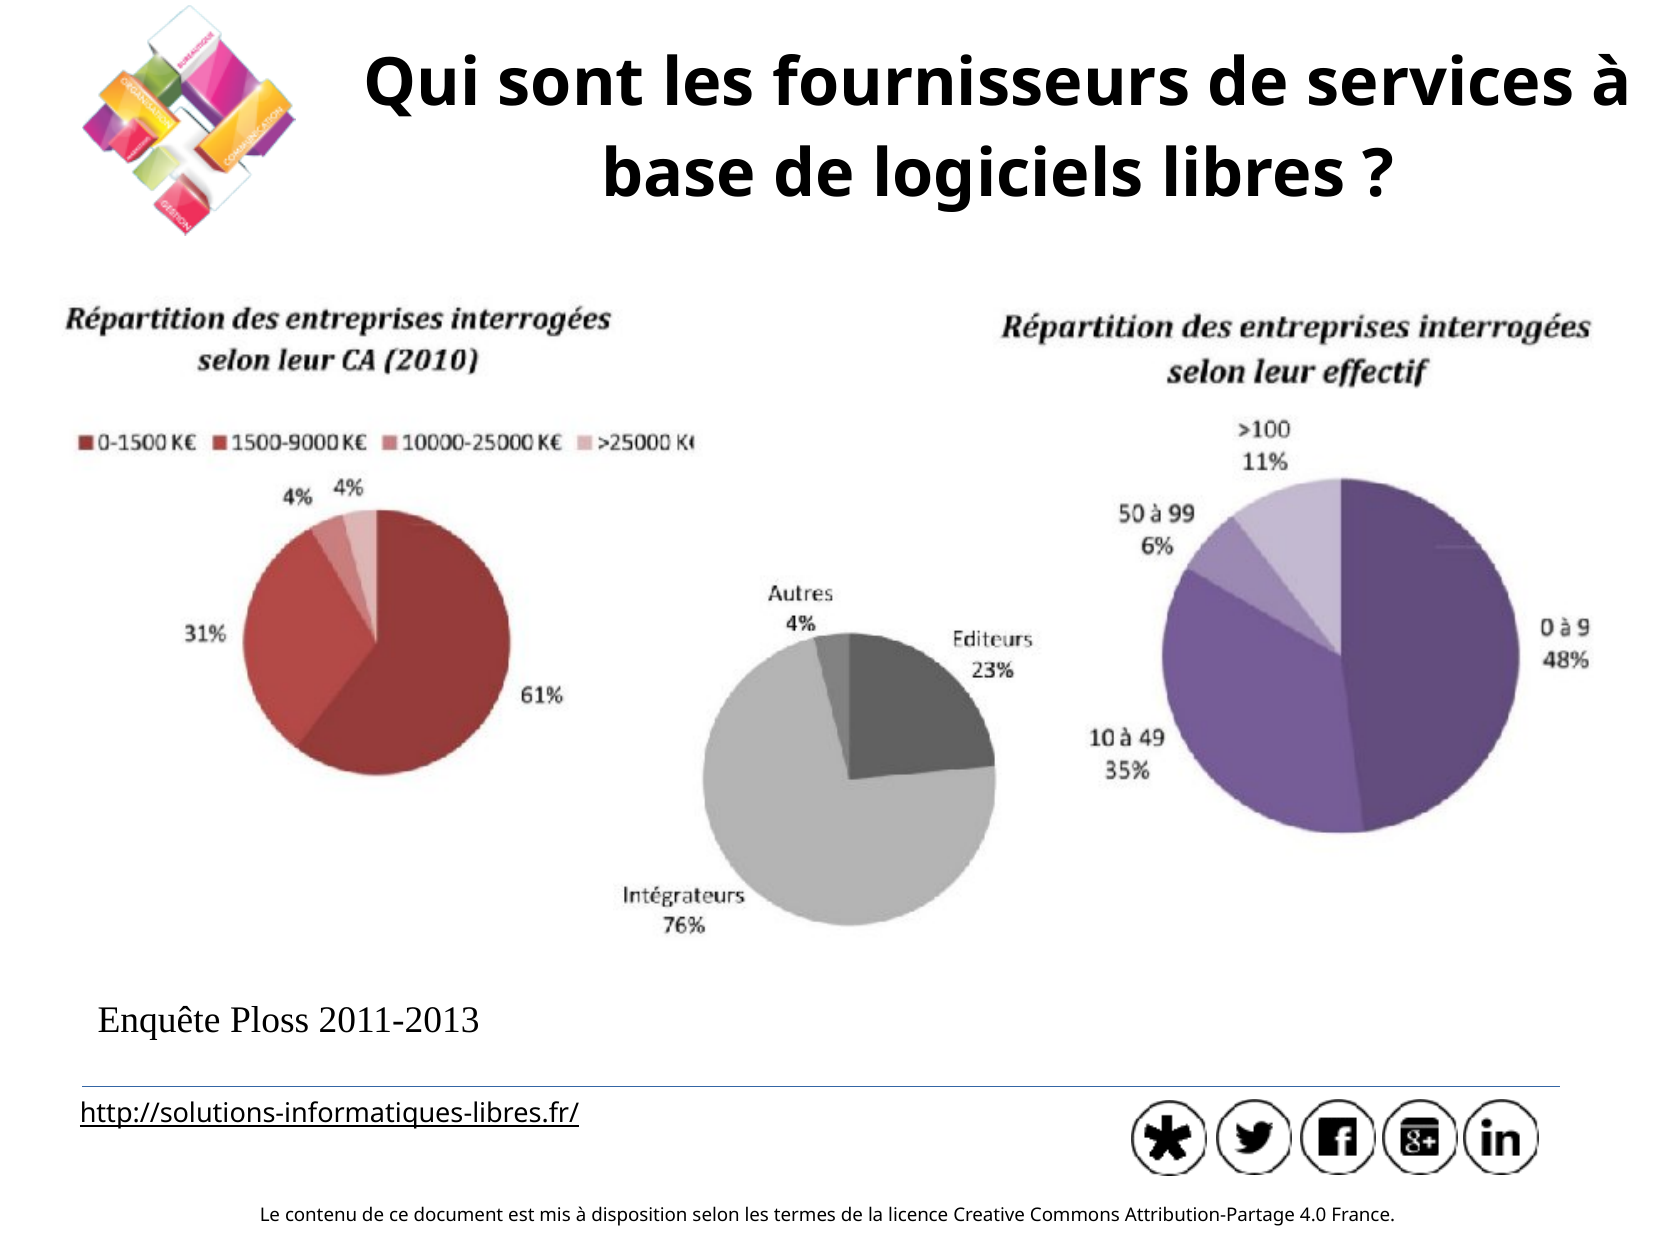

# Qui sont les fournisseurs de services à base de logiciels libres ?
Enquête Ploss 2011-2013